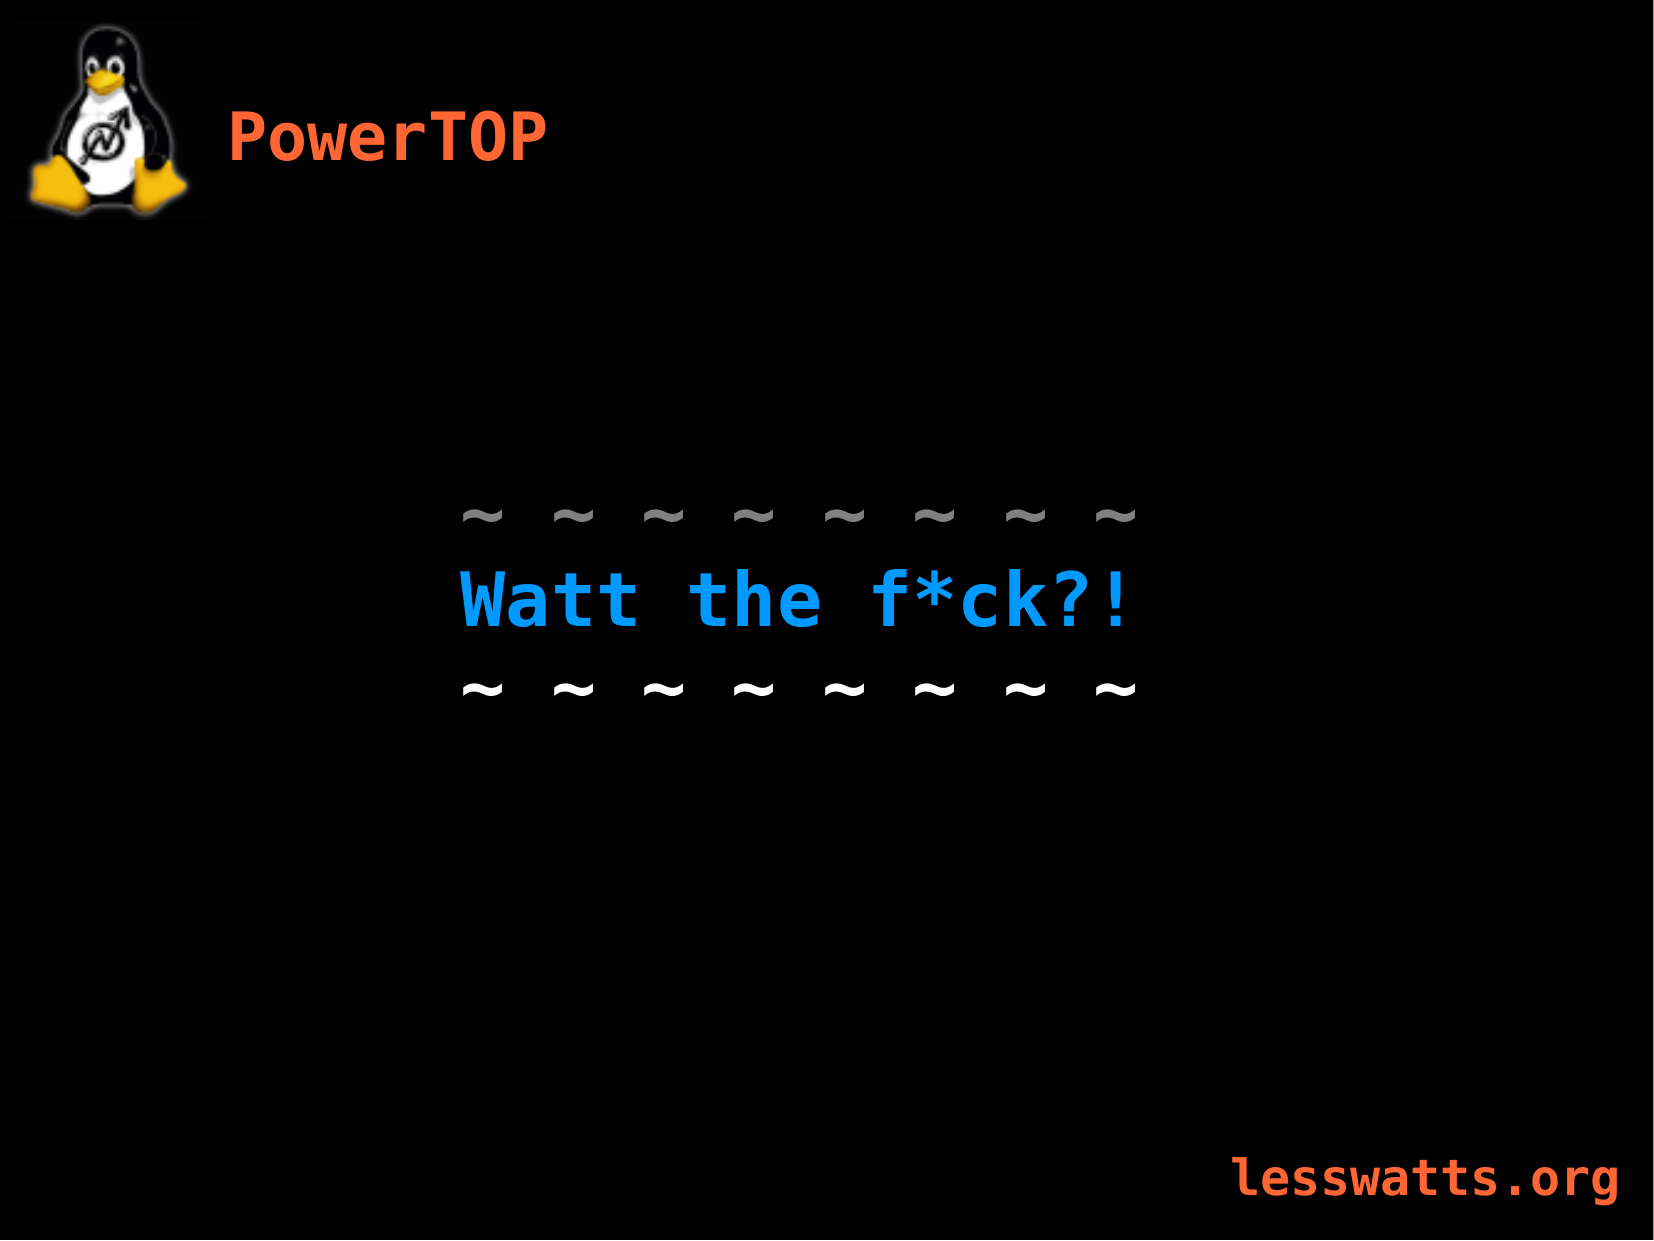

#
~ ~ ~ ~ ~ ~ ~ ~
Watt the f*ck?!
~ ~ ~ ~ ~ ~ ~ ~